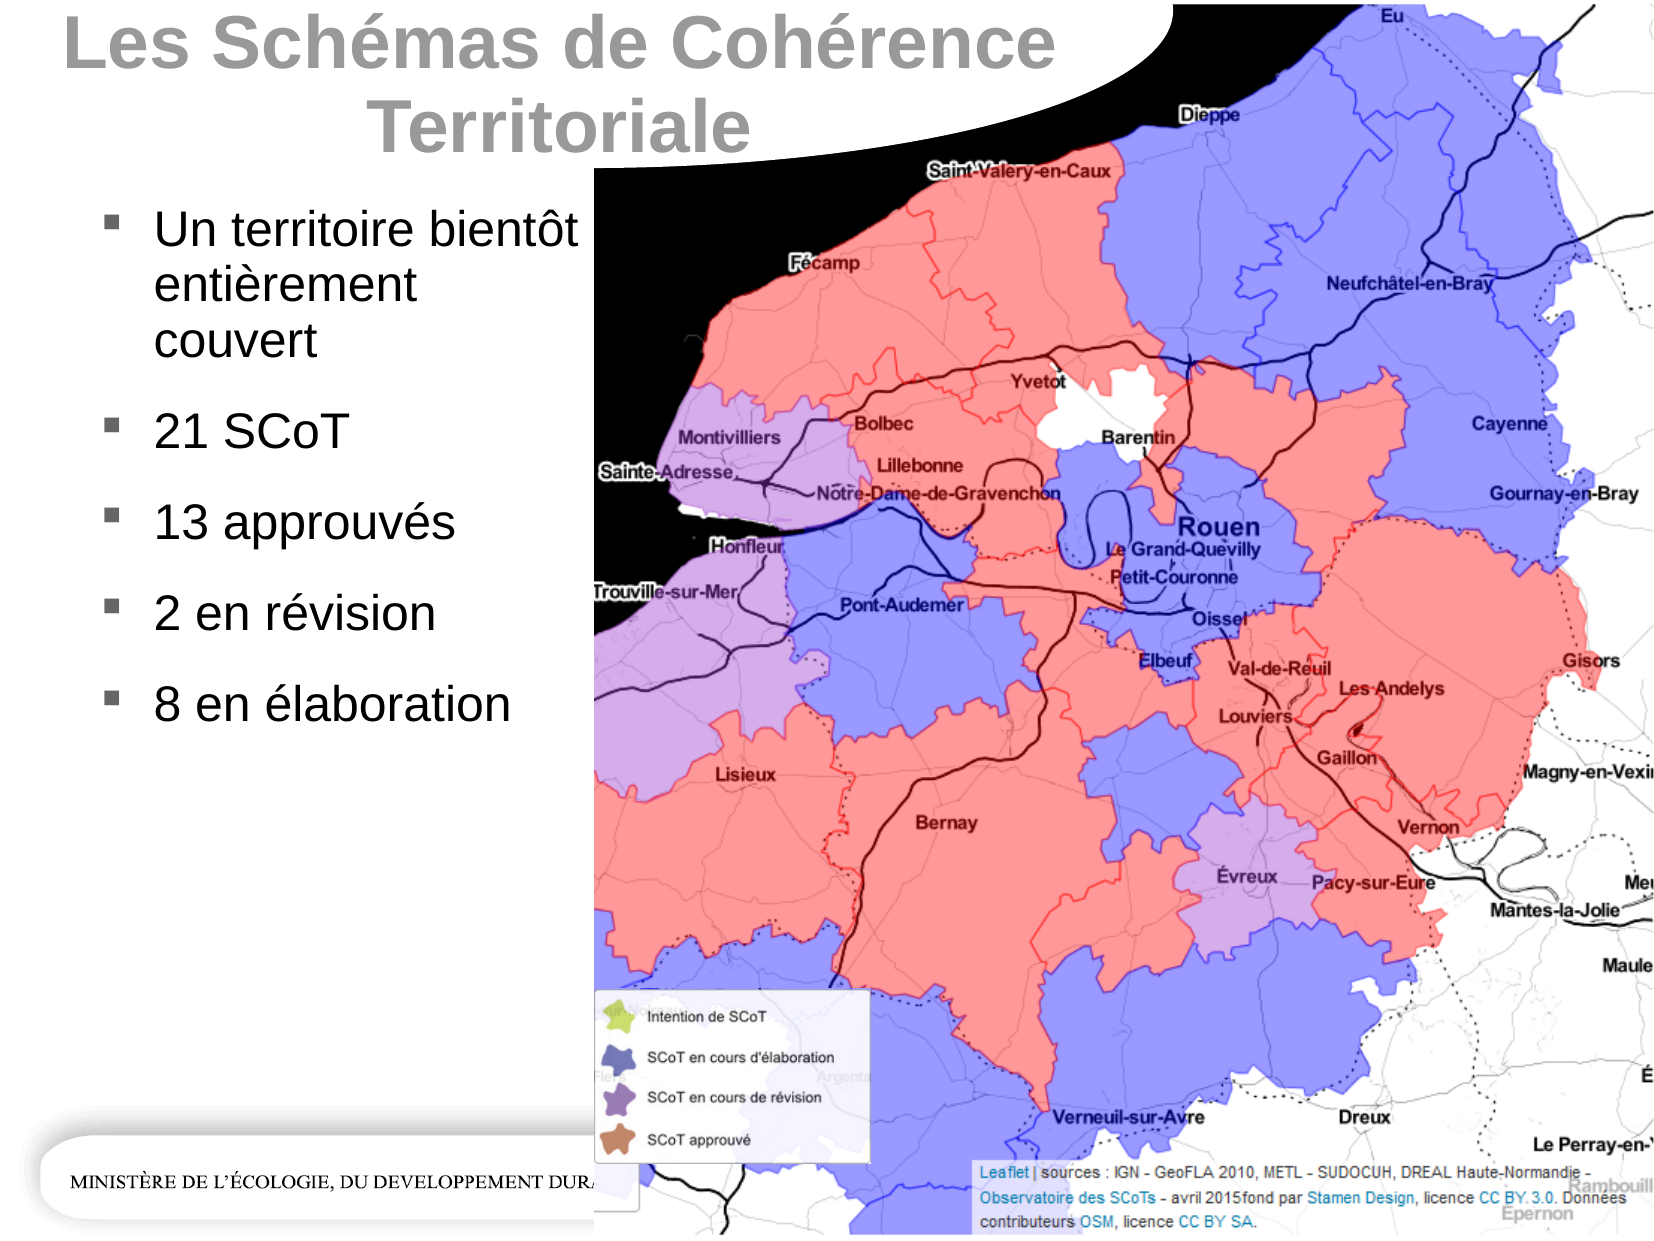

Les Schémas de Cohérence Territoriale
# Un territoire bientôt entièrement couvert
21 SCoT
13 approuvés
2 en révision
8 en élaboration